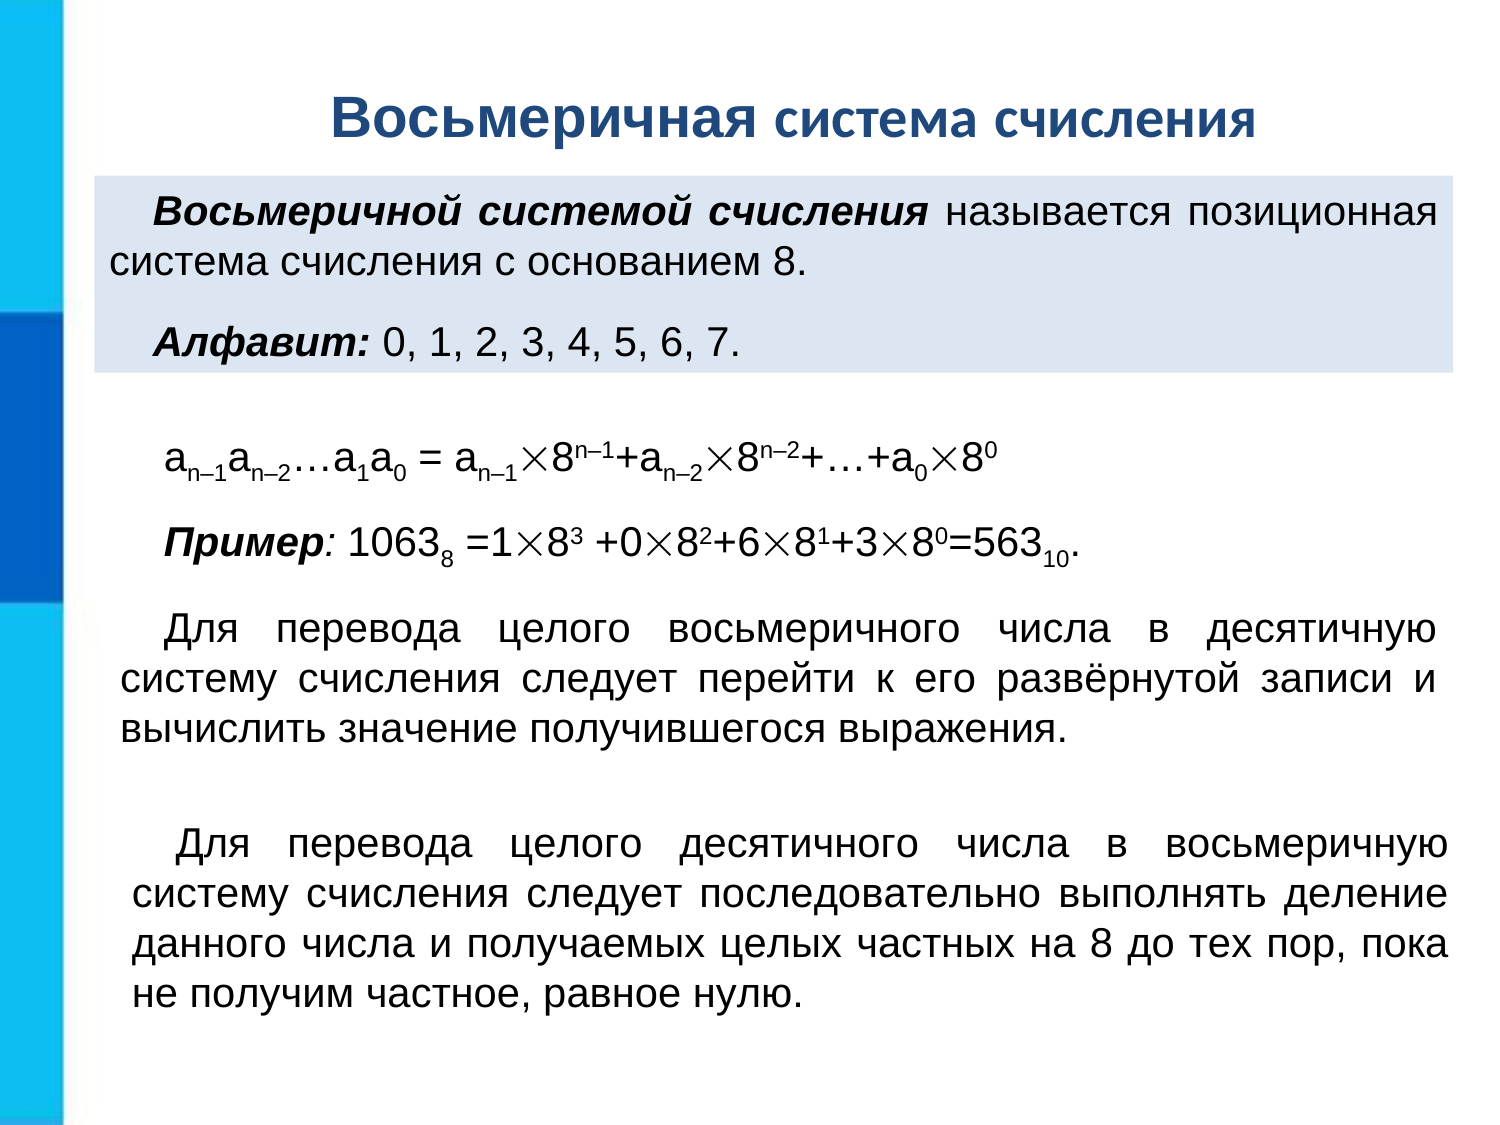

Восьмеричная система счисления
Восьмеричной системой счисления называется позиционная система счисления с основанием 8.
Алфавит: 0, 1, 2, 3, 4, 5, 6, 7.
an–1an–2…a1a0 = an–18n–1+an–28n–2+…+a080
Пример: 10638 =183 +082+681+380=56310.
Для перевода целого восьмеричного числа в десятичную систему счисления следует перейти к его развёрнутой записи и вычислить значение получившегося выражения.
Для перевода целого десятичного числа в восьмеричную систему счисления следует последовательно выполнять деление данного числа и получаемых целых частных на 8 до тех пор, пока не получим частное, равное нулю.